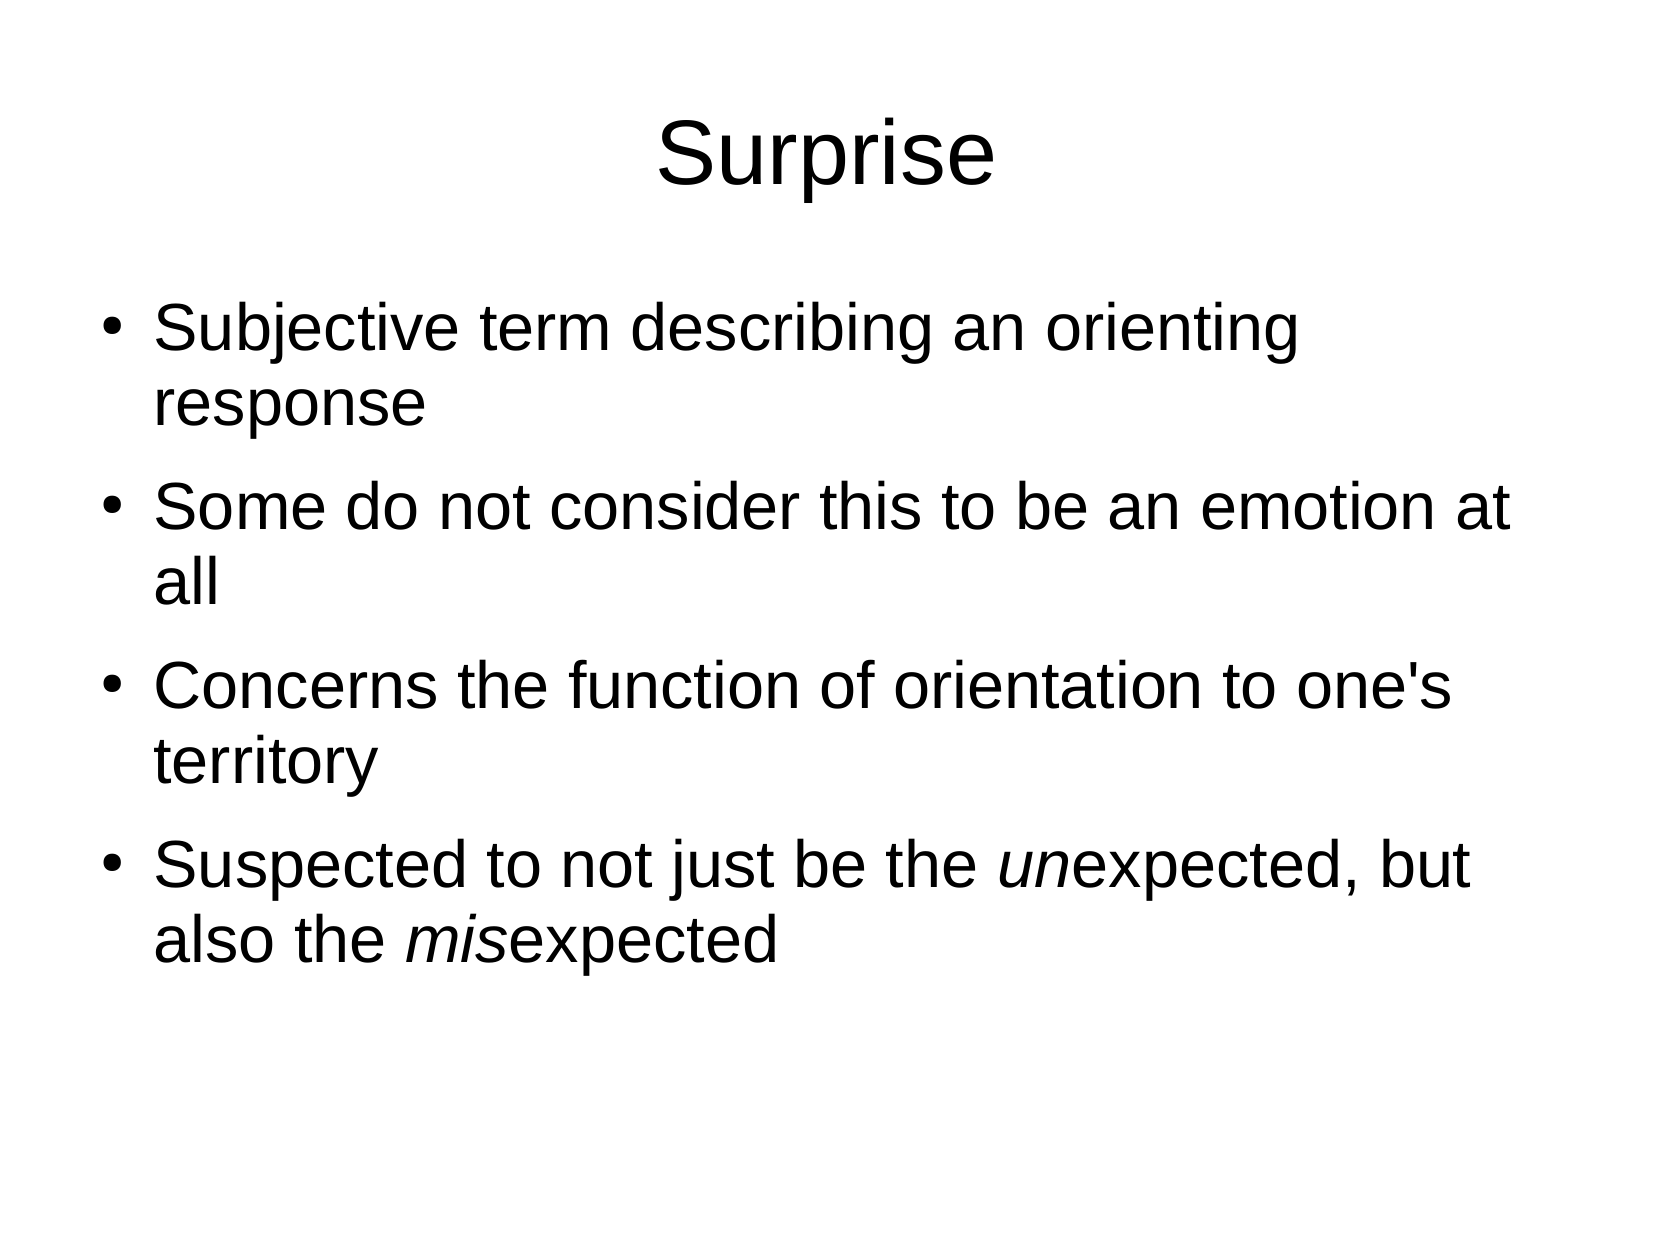

# Surprise
Subjective term describing an orienting response
Some do not consider this to be an emotion at all
Concerns the function of orientation to one's territory
Suspected to not just be the unexpected, but also the misexpected